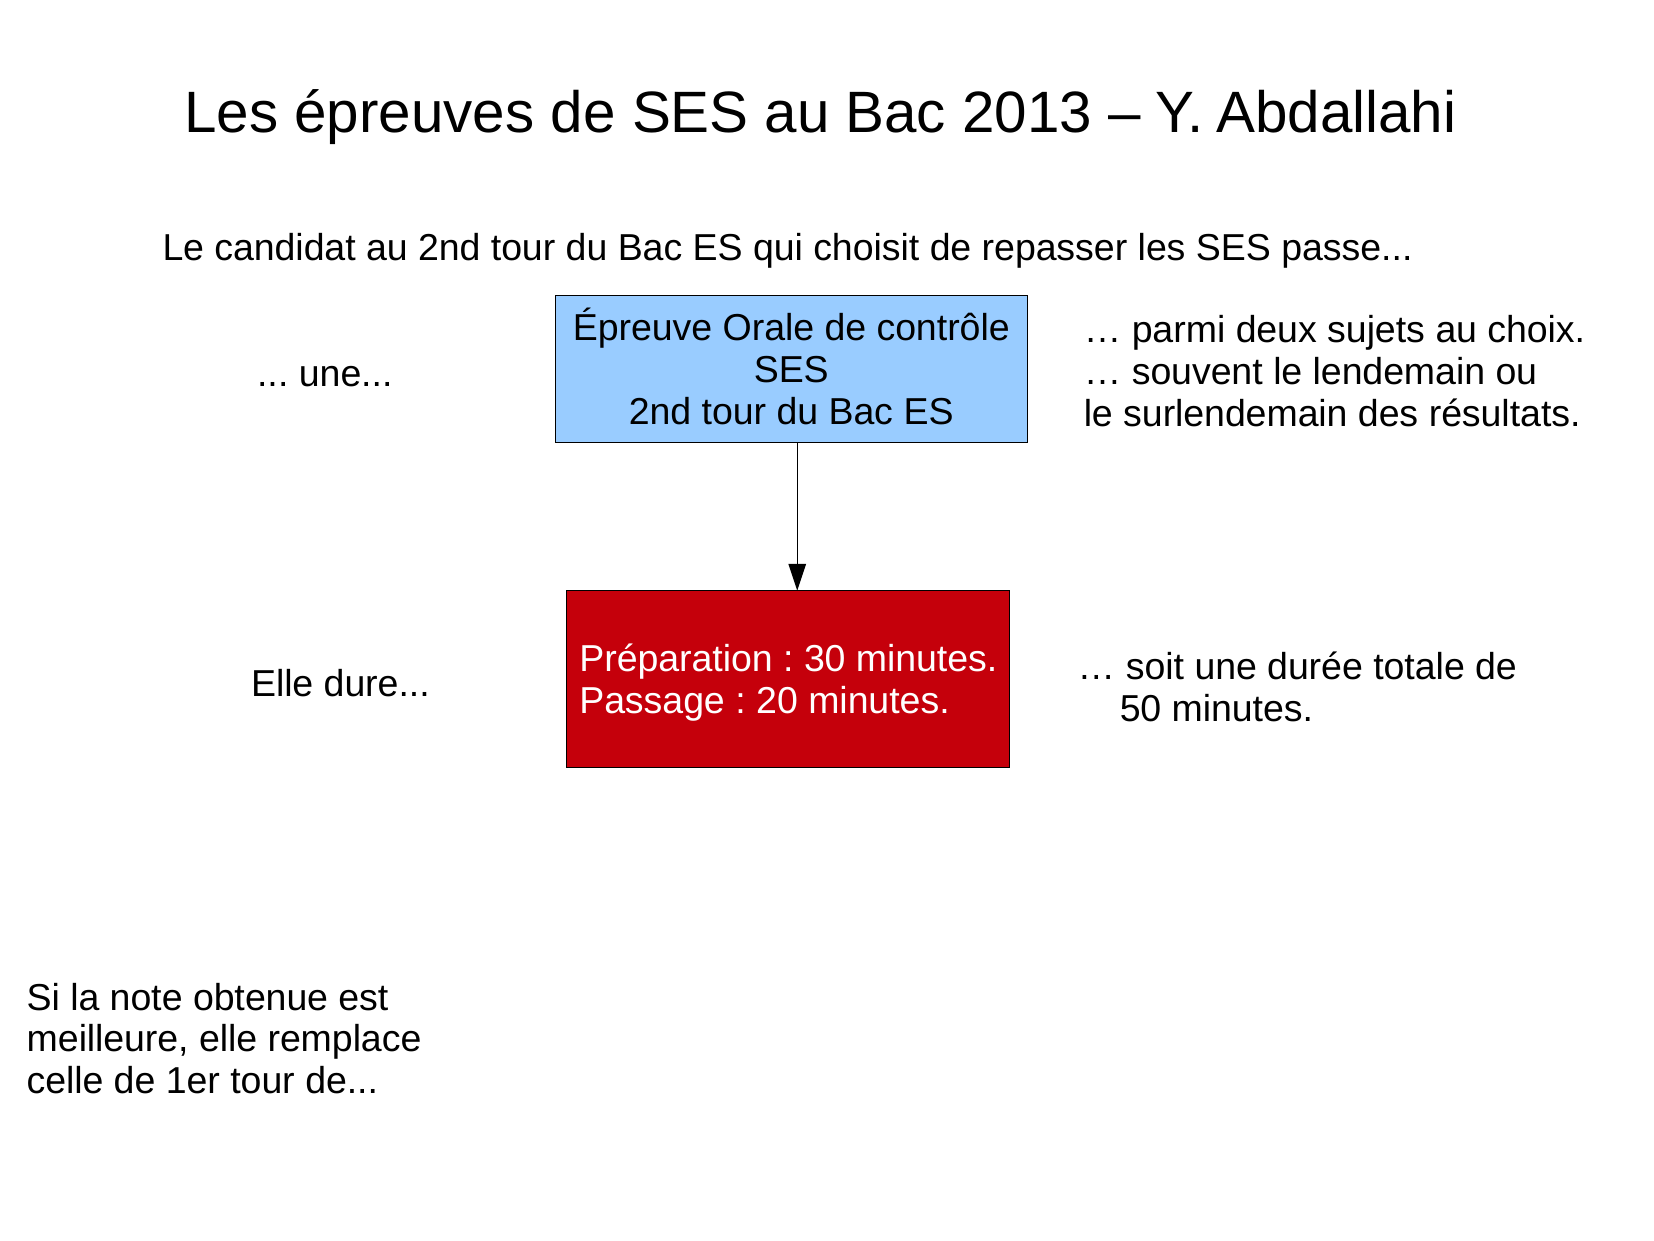

# Les épreuves de SES au Bac 2013 – Y. Abdallahi
Le candidat au 2nd tour du Bac ES qui choisit de repasser les SES passe...
Épreuve Orale de contrôle
SES
2nd tour du Bac ES
… parmi deux sujets au choix.
… souvent le lendemain ou
le surlendemain des résultats.
... une...
Préparation : 30 minutes.
Passage : 20 minutes.
… soit une durée totale de
 50 minutes.
Elle dure...
Si la note obtenue est
meilleure, elle remplace
celle de 1er tour de...